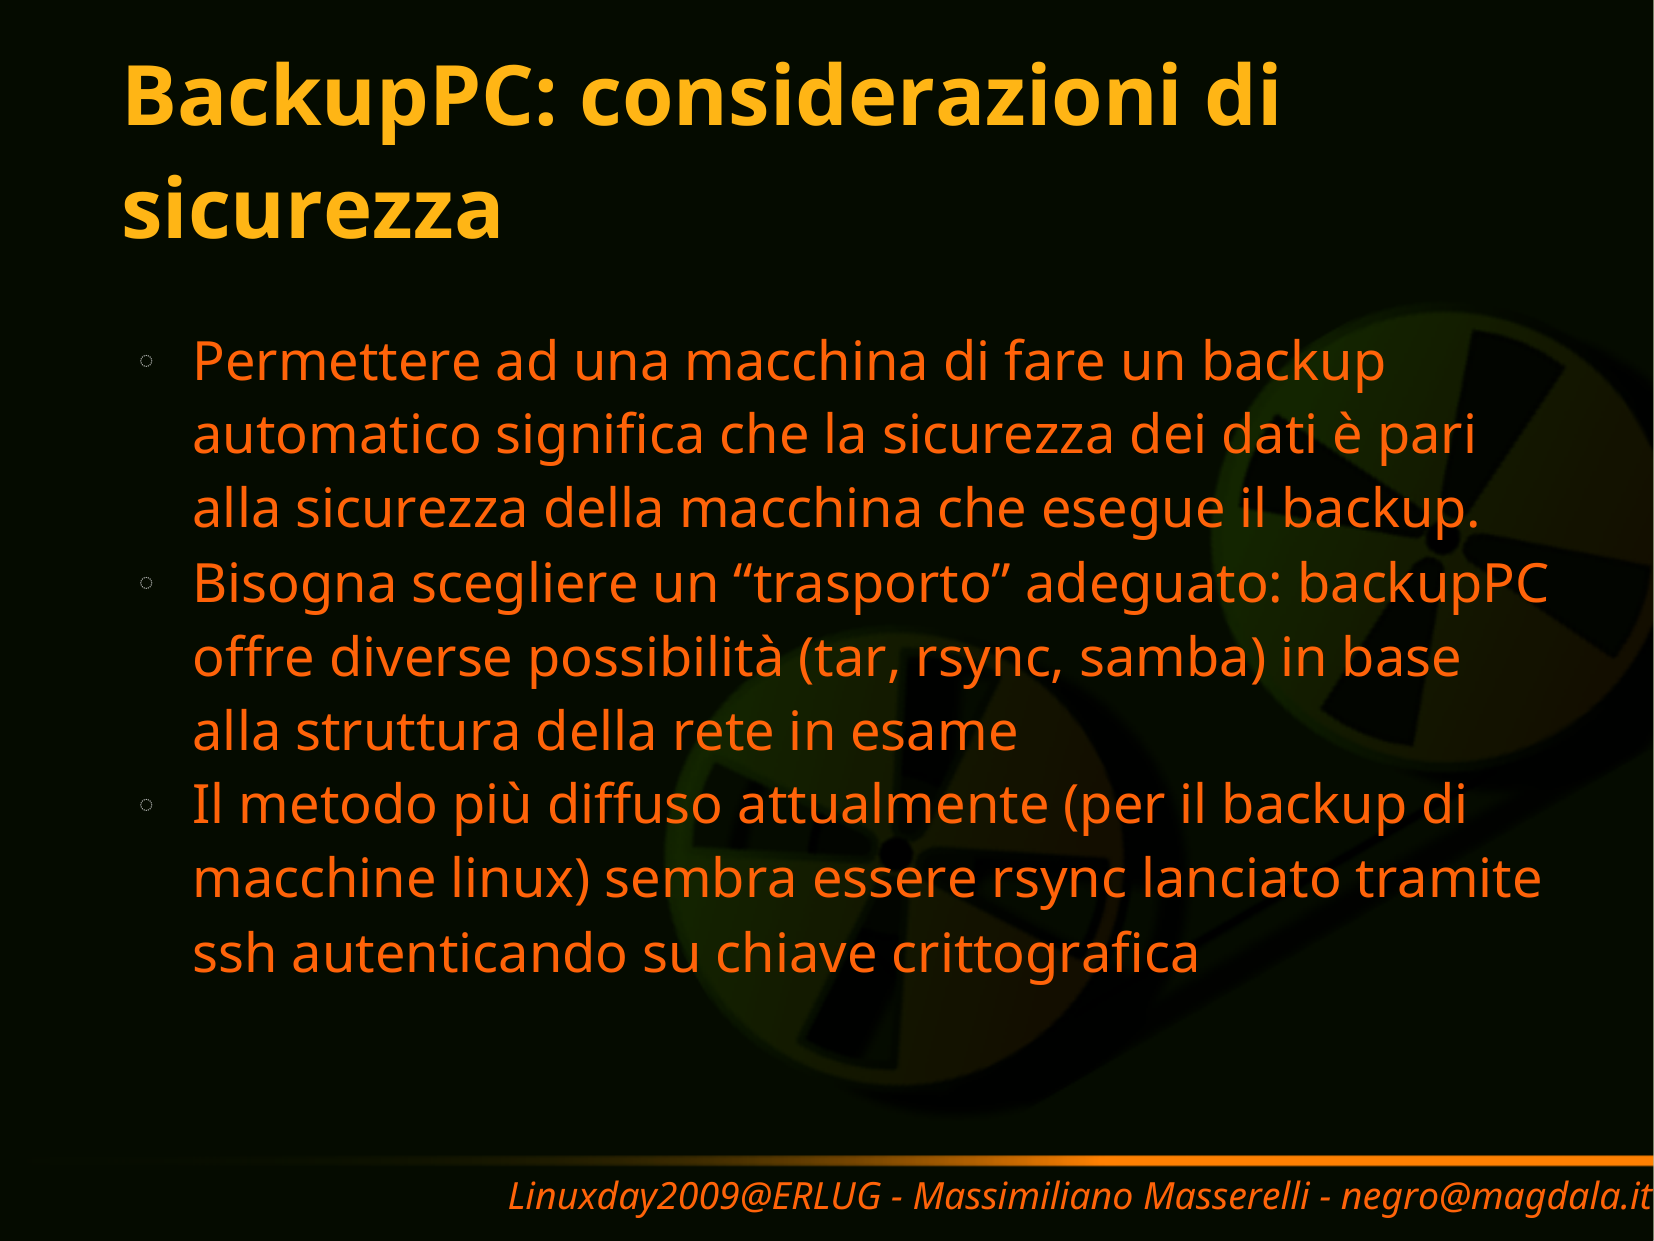

# BackupPC: considerazioni di sicurezza
Permettere ad una macchina di fare un backup automatico significa che la sicurezza dei dati è pari alla sicurezza della macchina che esegue il backup.
Bisogna scegliere un “trasporto” adeguato: backupPC offre diverse possibilità (tar, rsync, samba) in base alla struttura della rete in esame
Il metodo più diffuso attualmente (per il backup di macchine linux) sembra essere rsync lanciato tramite ssh autenticando su chiave crittografica